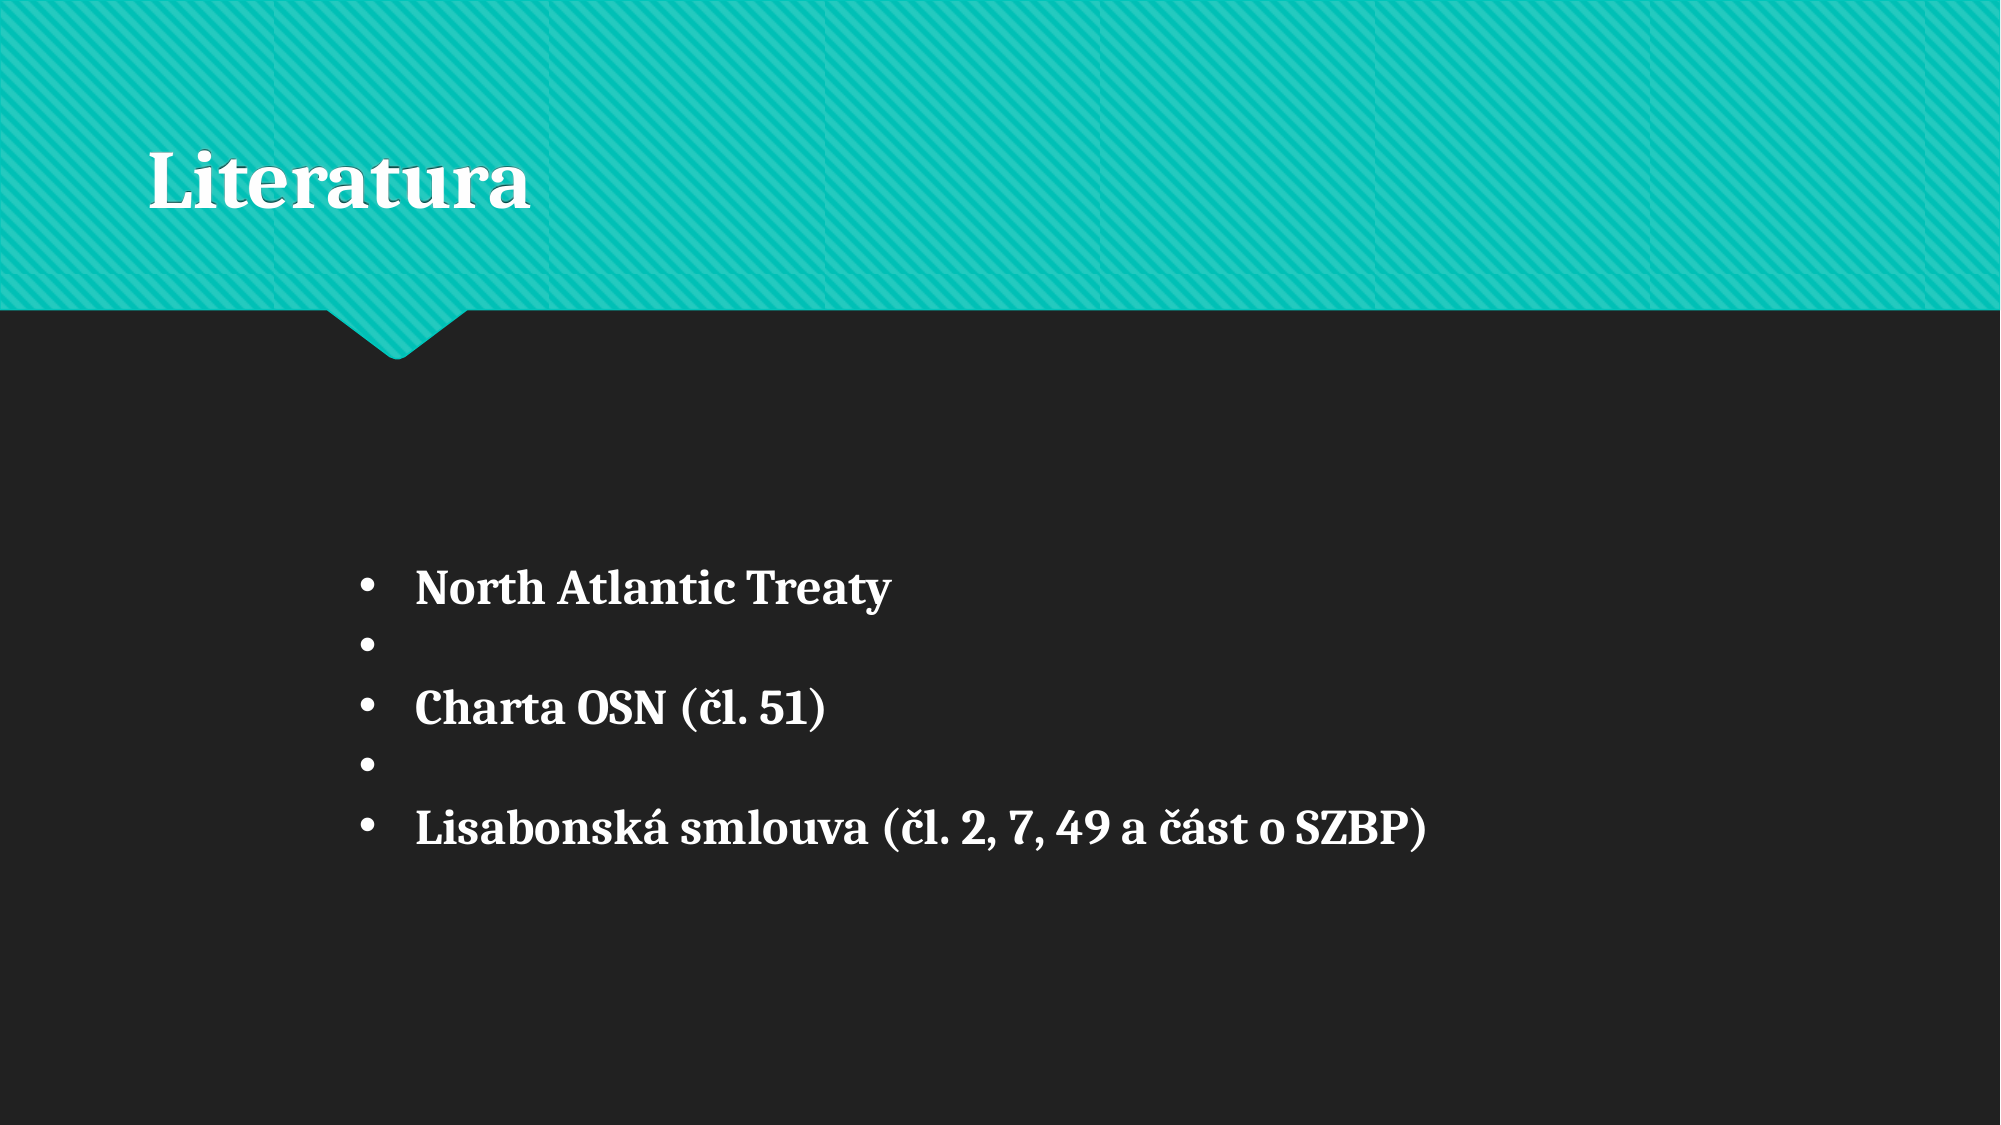

# Literatura
North Atlantic Treaty
Charta OSN (čl. 51)
Lisabonská smlouva (čl. 2, 7, 49 a část o SZBP)